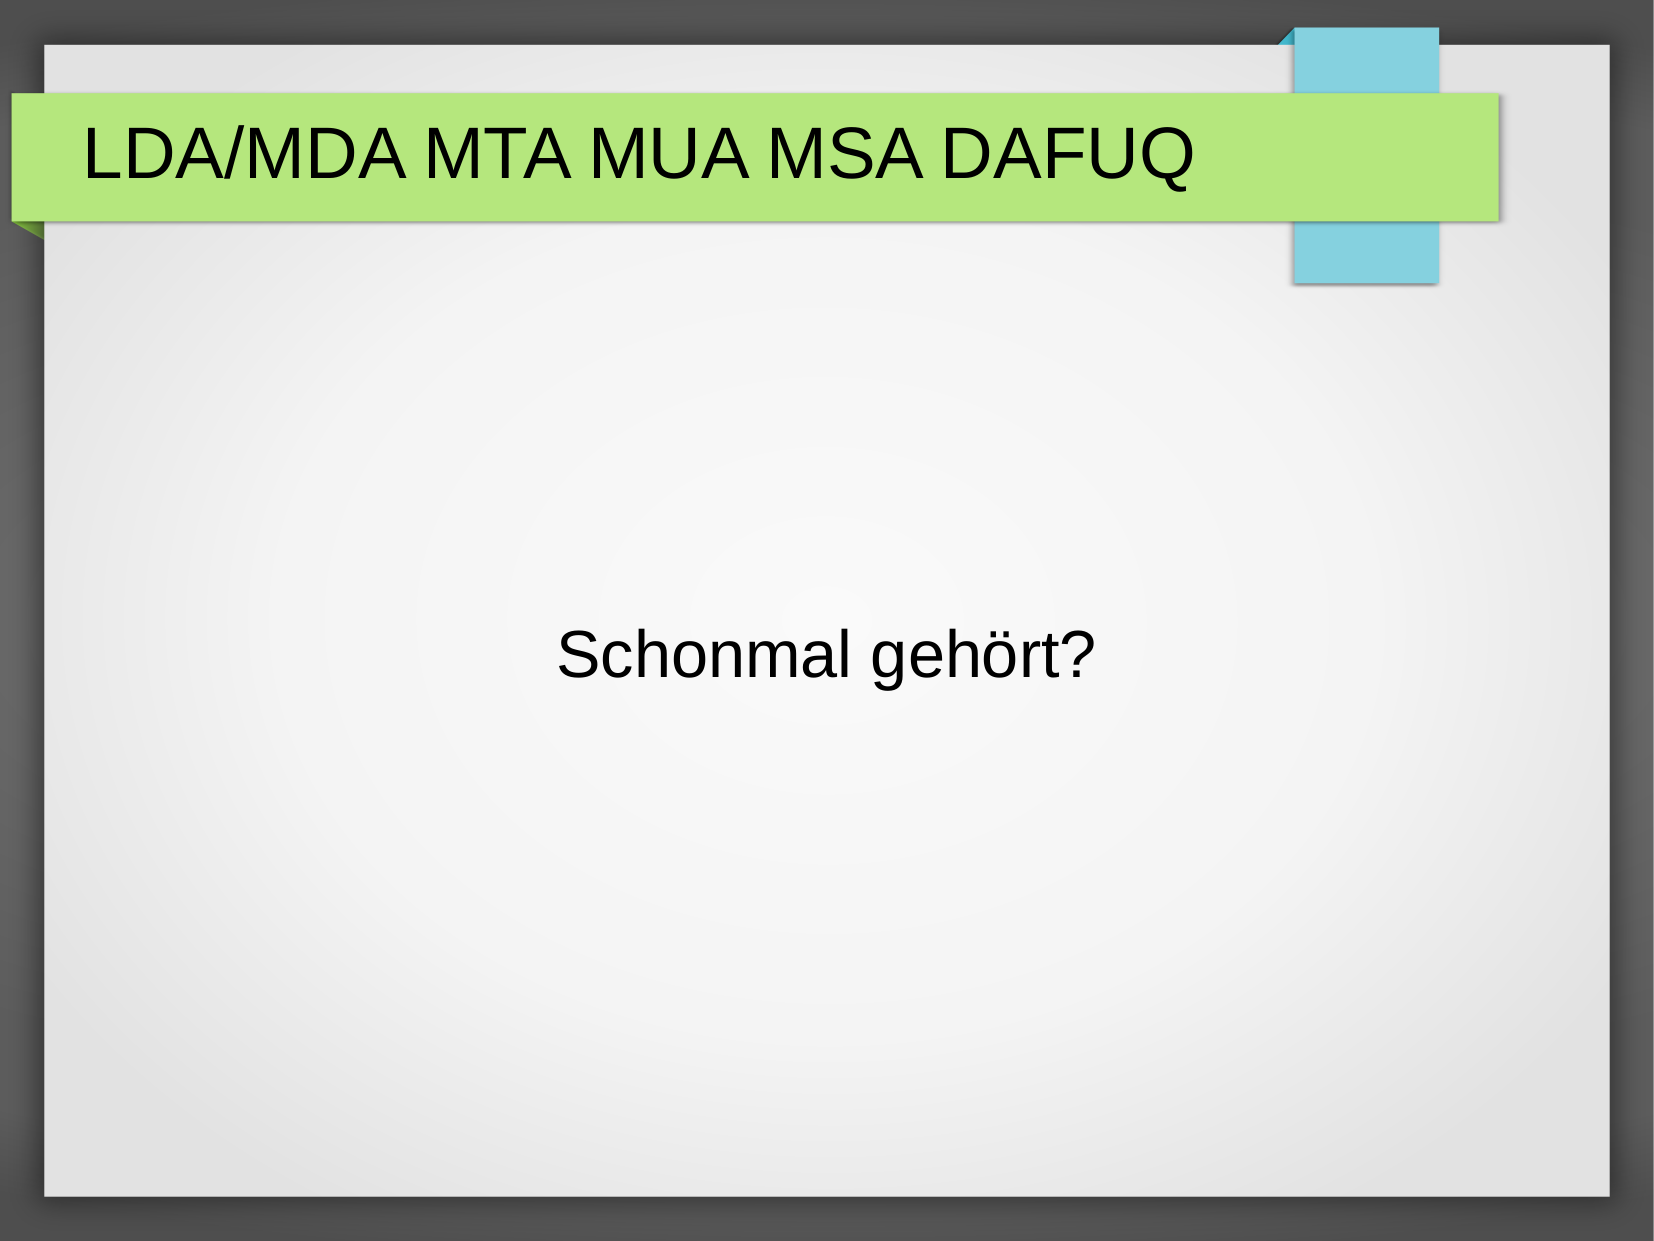

# LDA/MDA MTA MUA MSA DAFUQ
Schonmal gehört?